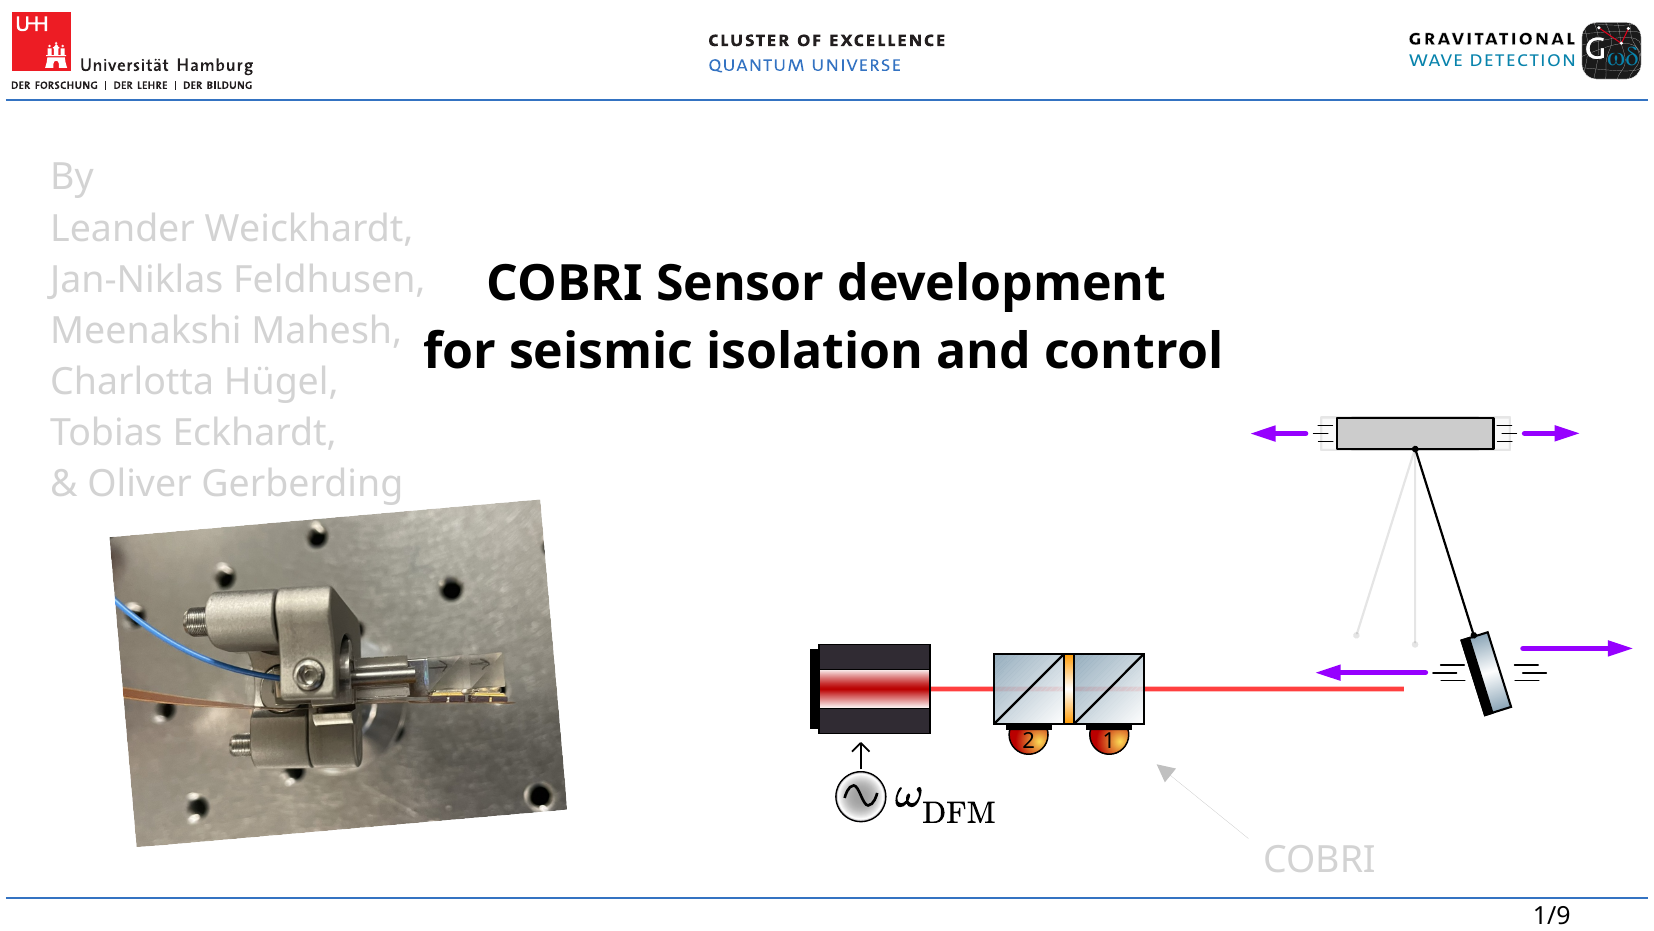

# COBRI Sensor development for seismic isolation and control
By
Leander Weickhardt, Jan-Niklas Feldhusen, Meenakshi Mahesh,
Charlotta Hügel,
Tobias Eckhardt,
& Oliver Gerberding
COBRI
1